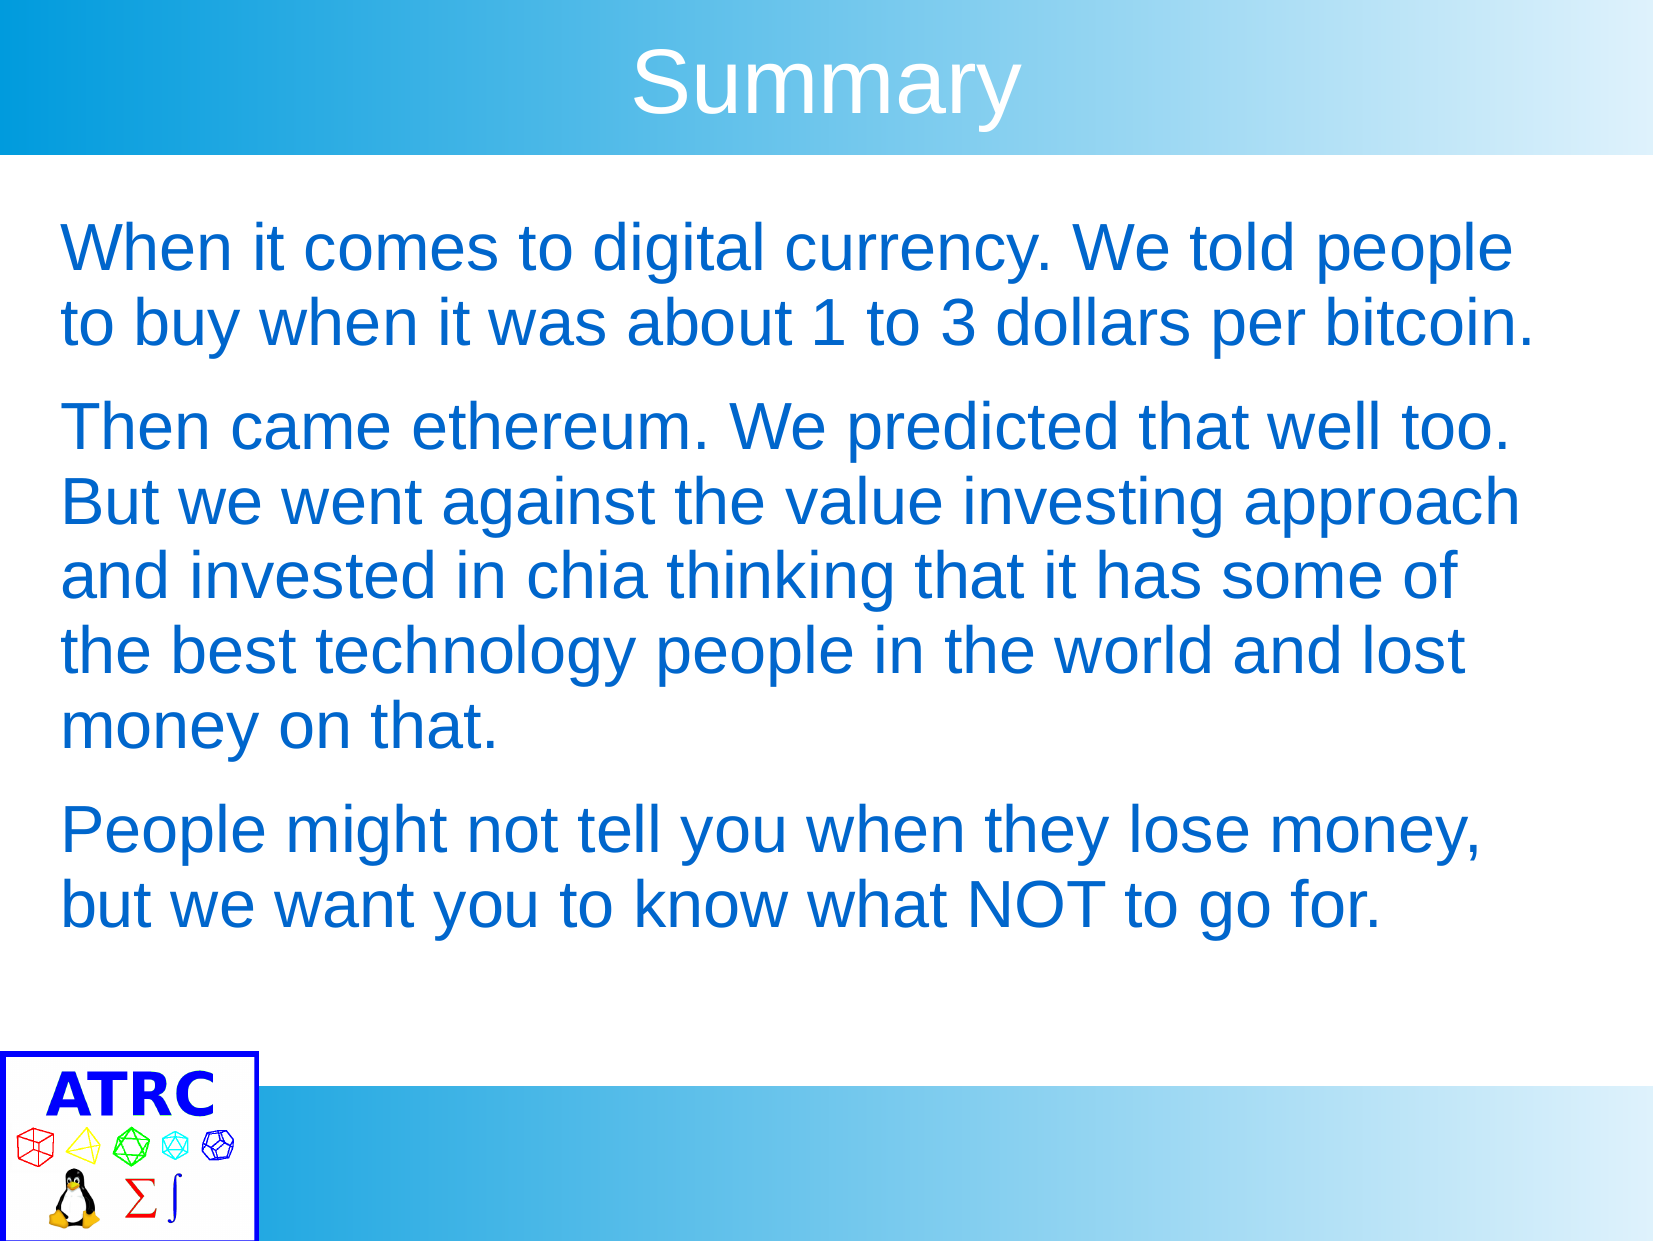

# Summary
When it comes to digital currency. We told people to buy when it was about 1 to 3 dollars per bitcoin.
Then came ethereum. We predicted that well too. But we went against the value investing approach and invested in chia thinking that it has some of the best technology people in the world and lost money on that.
People might not tell you when they lose money, but we want you to know what NOT to go for.